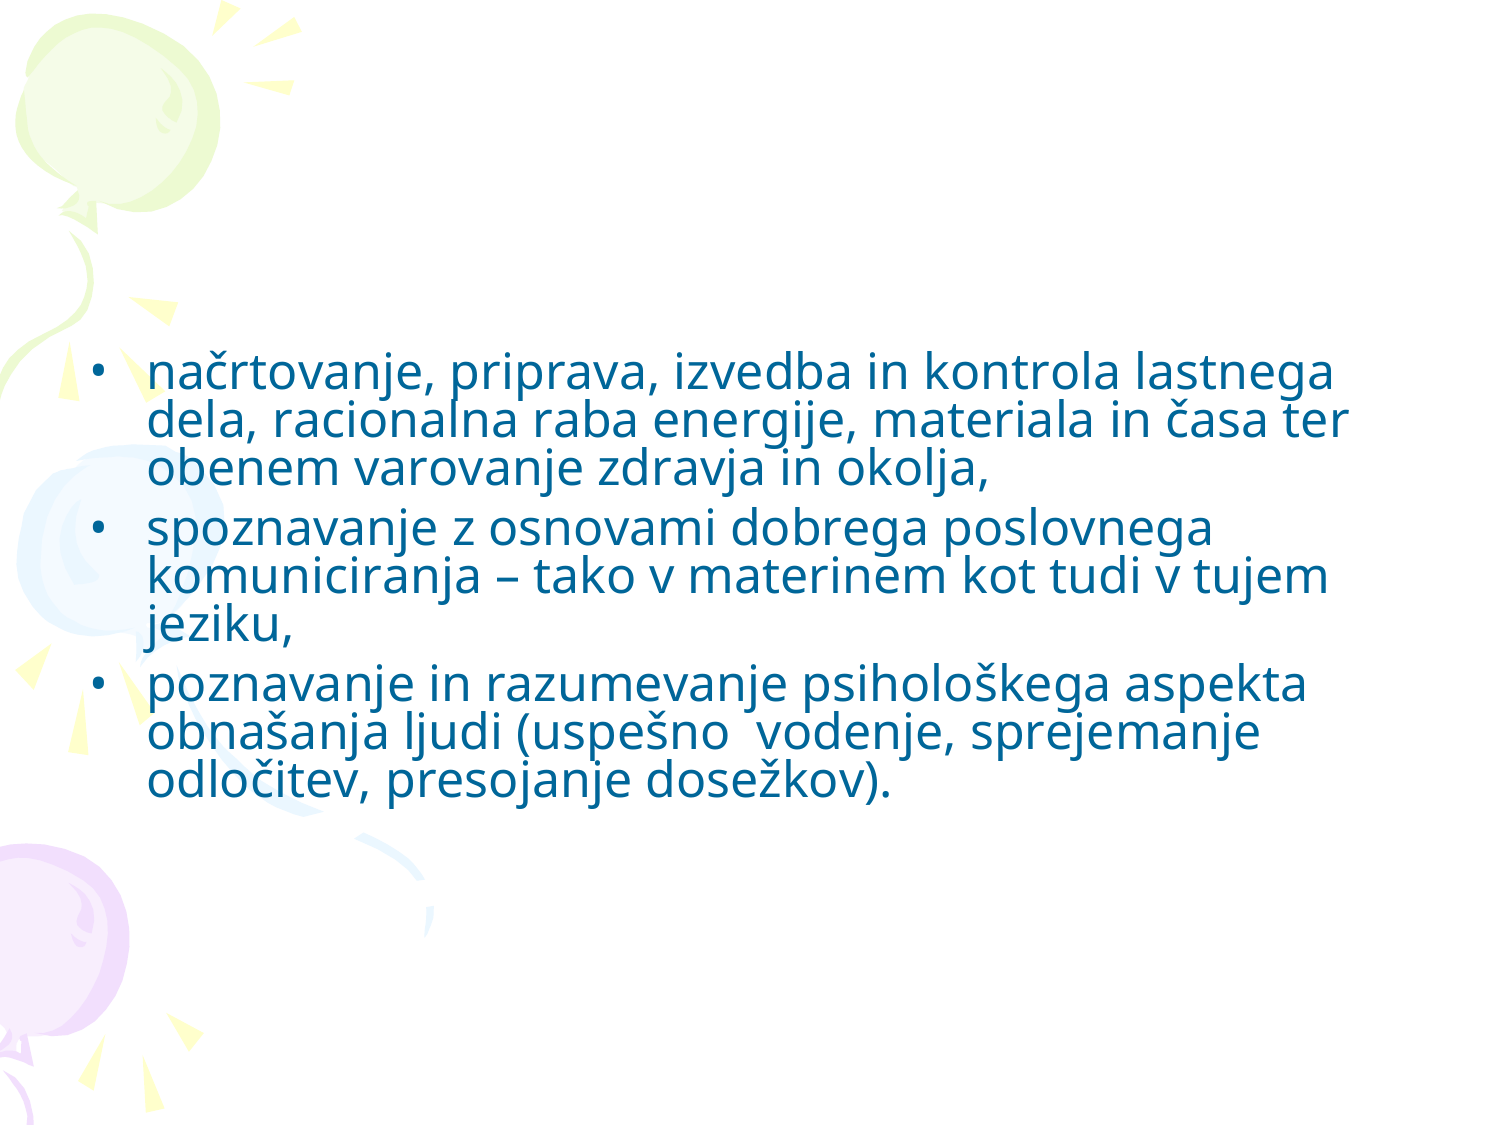

#
načrtovanje, priprava, izvedba in kontrola lastnega dela, racionalna raba energije, materiala in časa ter obenem varovanje zdravja in okolja,
•	spoznavanje z osnovami dobrega poslovnega komuniciranja – tako v materinem kot tudi v tujem jeziku,
•	poznavanje in razumevanje psihološkega aspekta obnašanja ljudi (uspešno vodenje, sprejemanje odločitev, presojanje dosežkov).